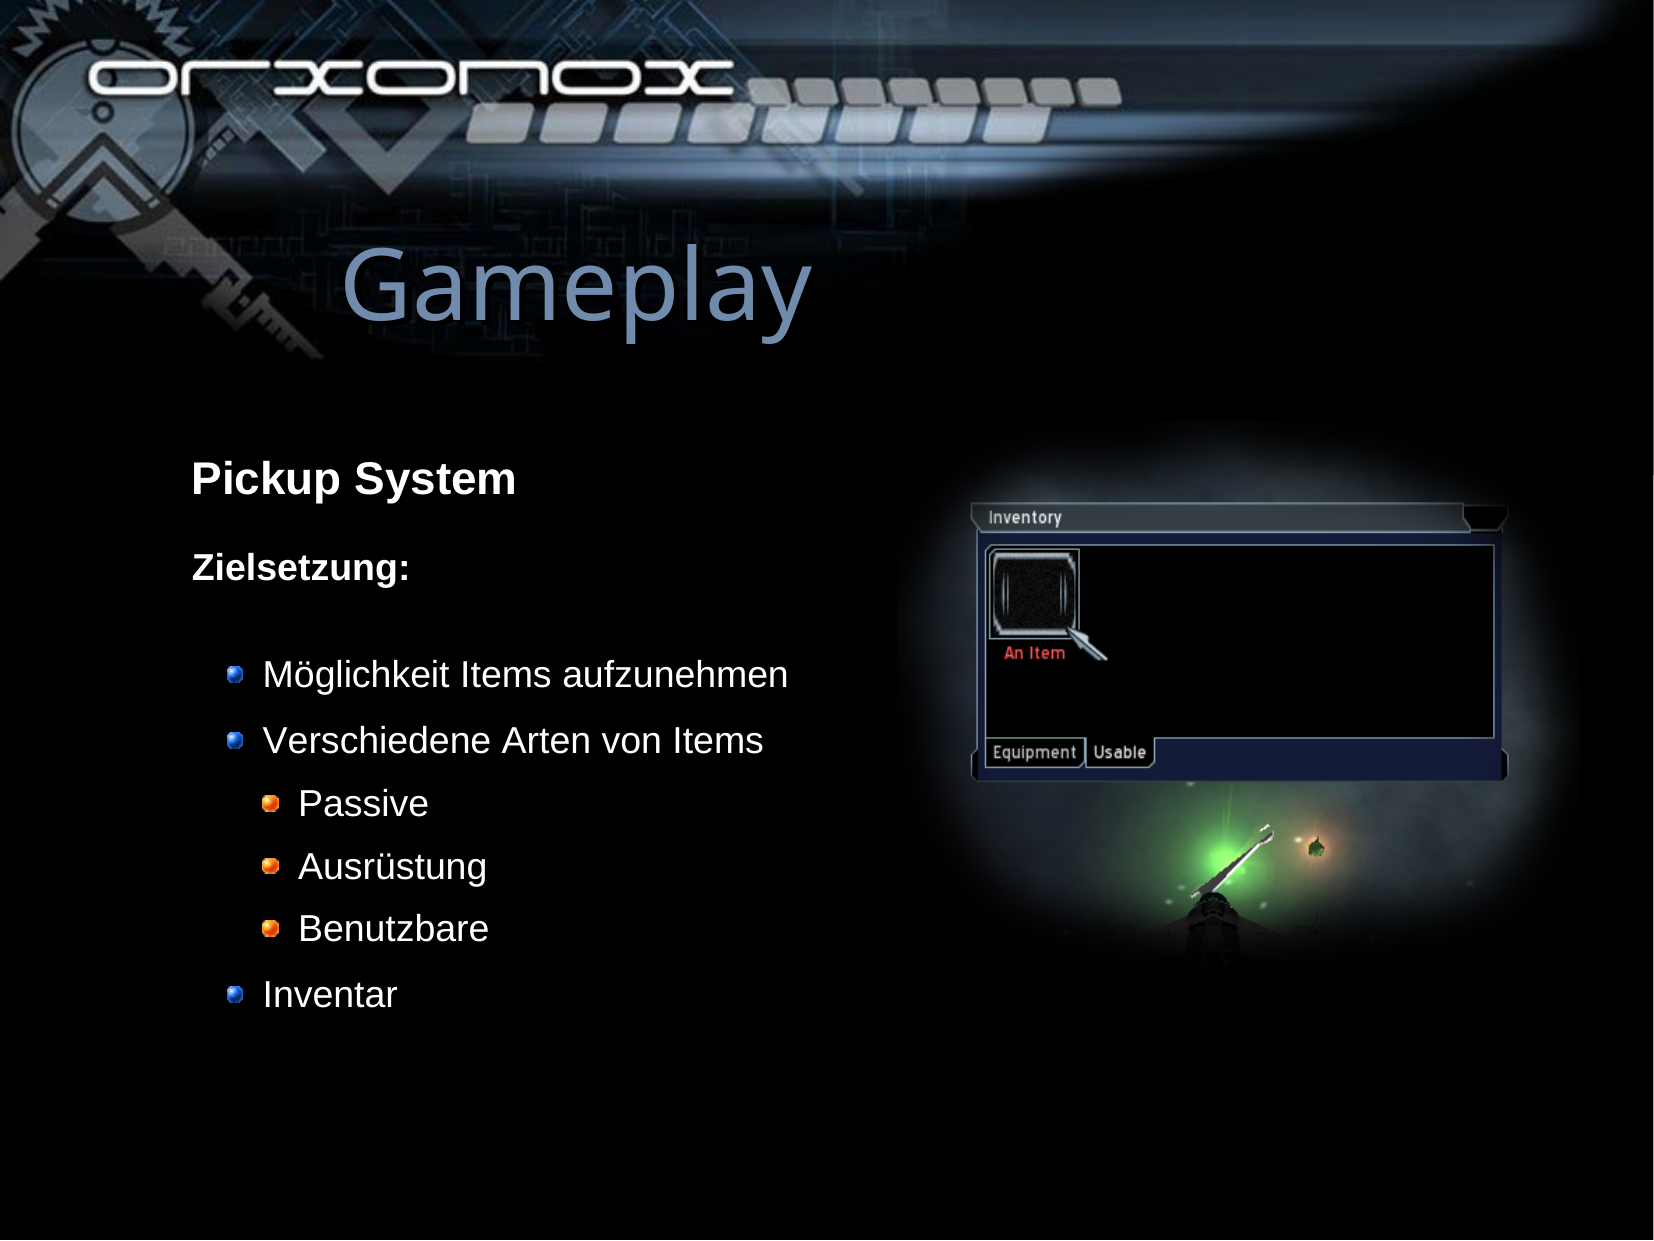

Gameplay
Pickup System
Zielsetzung:
Möglichkeit Items aufzunehmen
Verschiedene Arten von Items
Passive
Ausrüstung
Benutzbare
Inventar